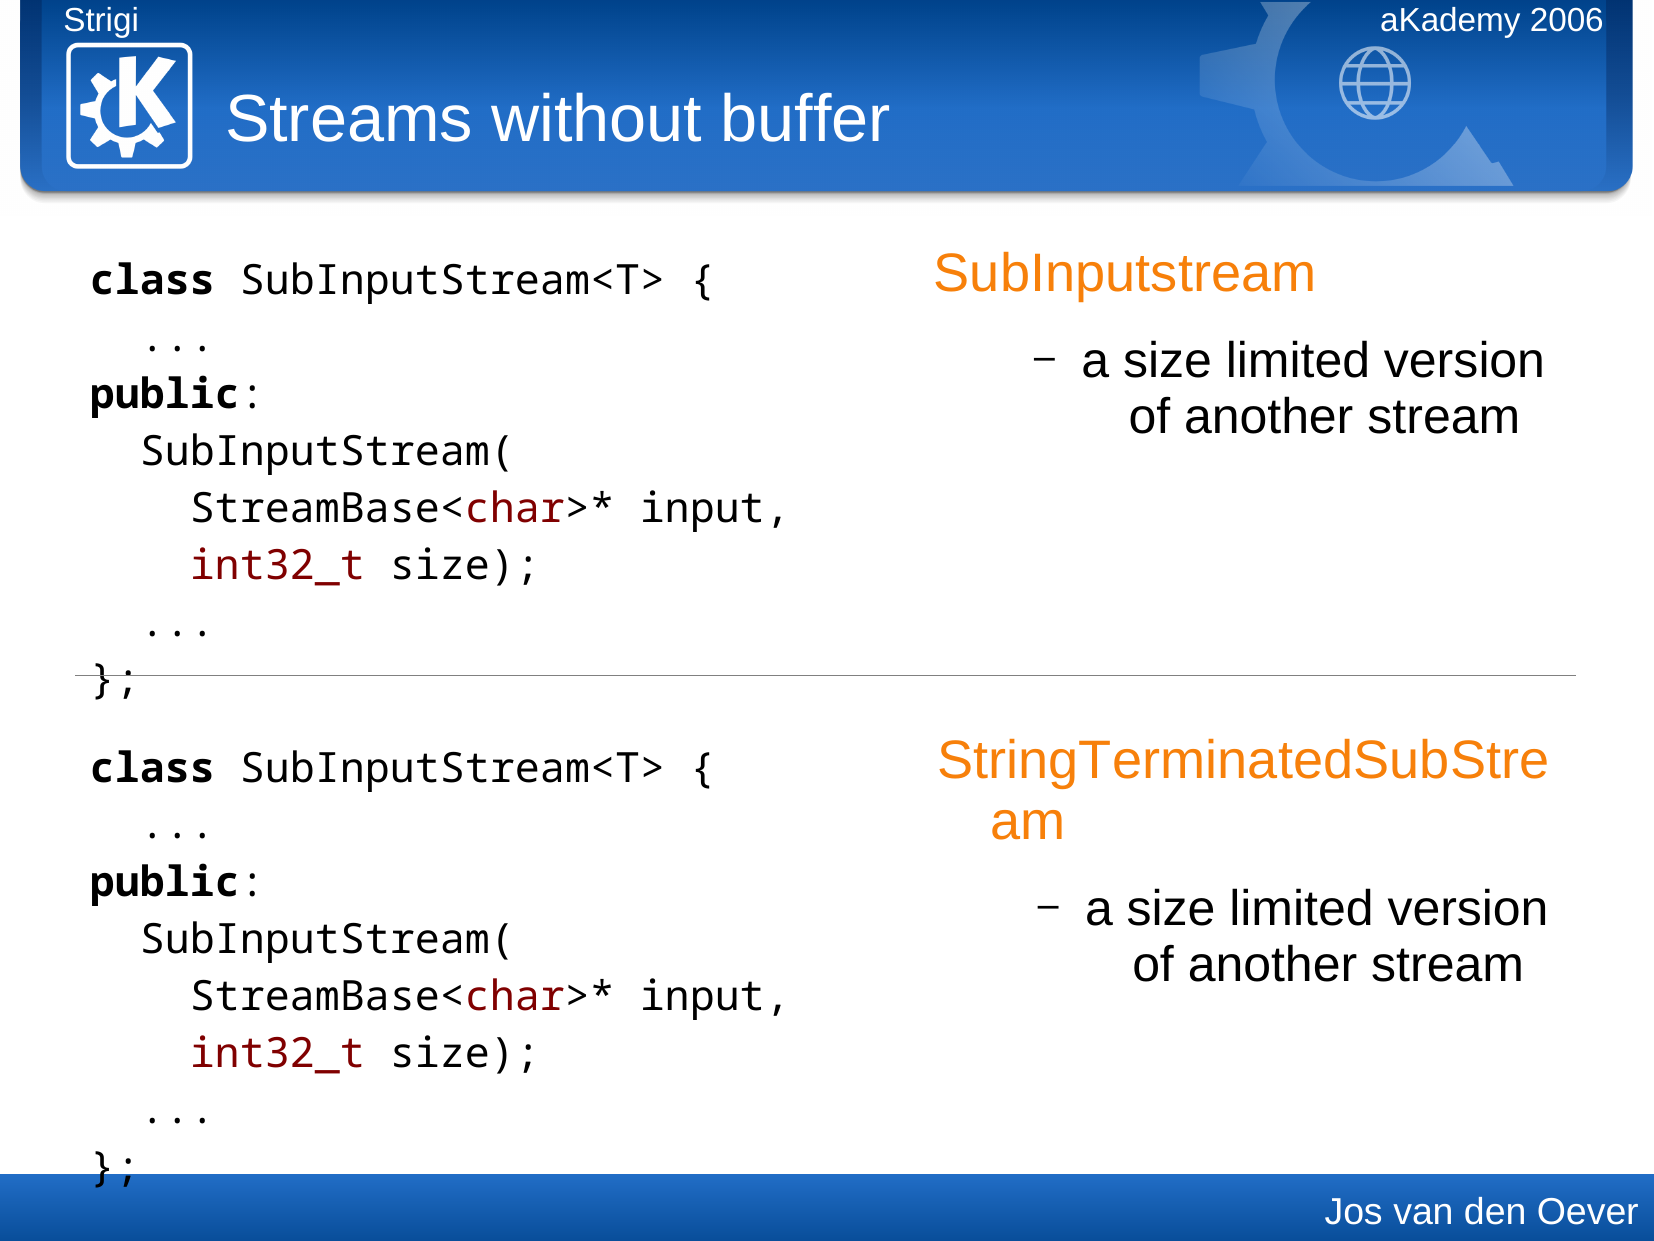

# Streams without buffer
class SubInputStream<T> {
 ...
public:
 SubInputStream(
 StreamBase<char>* input,
 int32_t size);
 ...
};
SubInputstream
a size limited version of another stream
class SubInputStream<T> {
 ...
public:
 SubInputStream(
 StreamBase<char>* input,
 int32_t size);
 ...
};
StringTerminatedSubStream
a size limited version of another stream